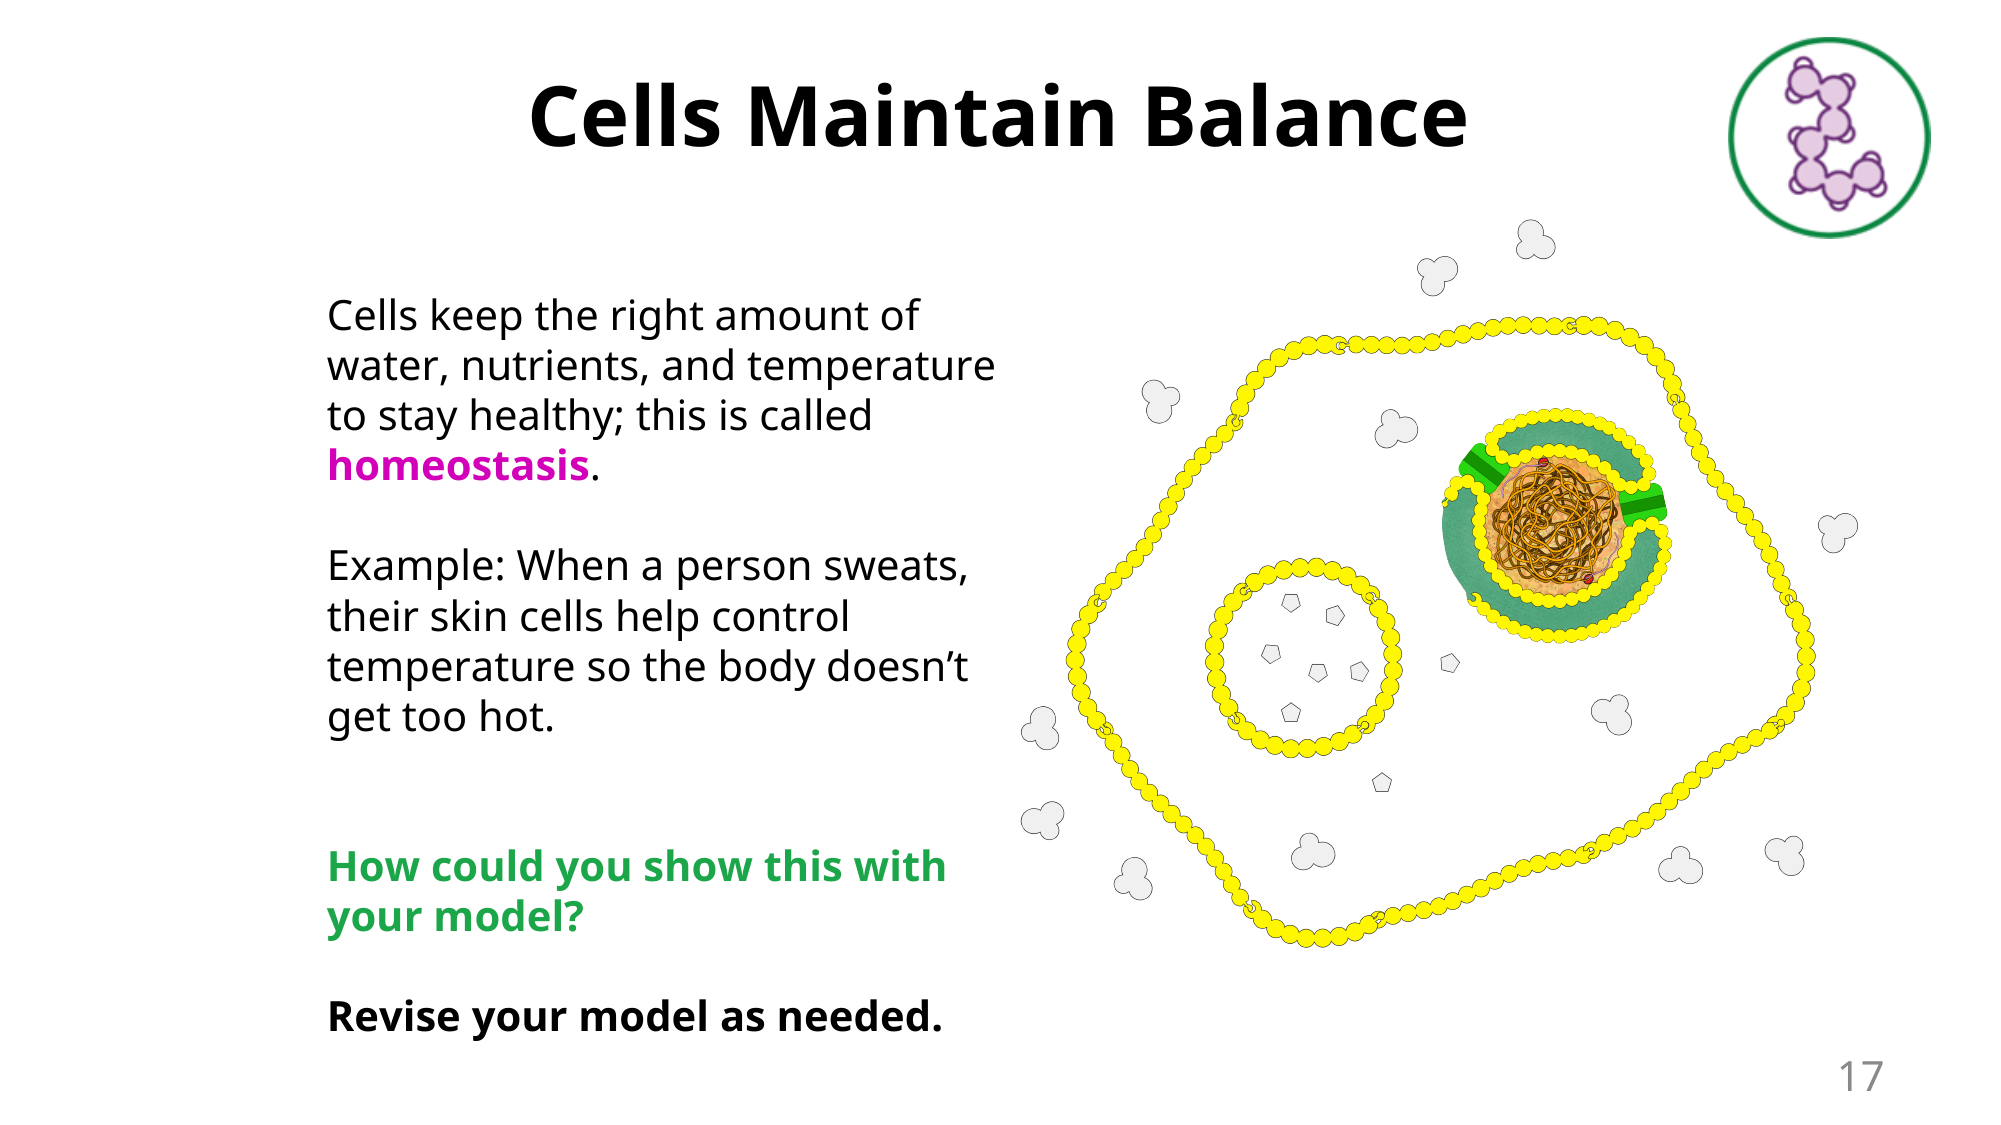

Cells Maintain Balance
Cells keep the right amount of water, nutrients, and temperature to stay healthy; this is called homeostasis.
Example: When a person sweats, their skin cells help control temperature so the body doesn’t get too hot.
How could you show this with
your model?
Revise your model as needed.